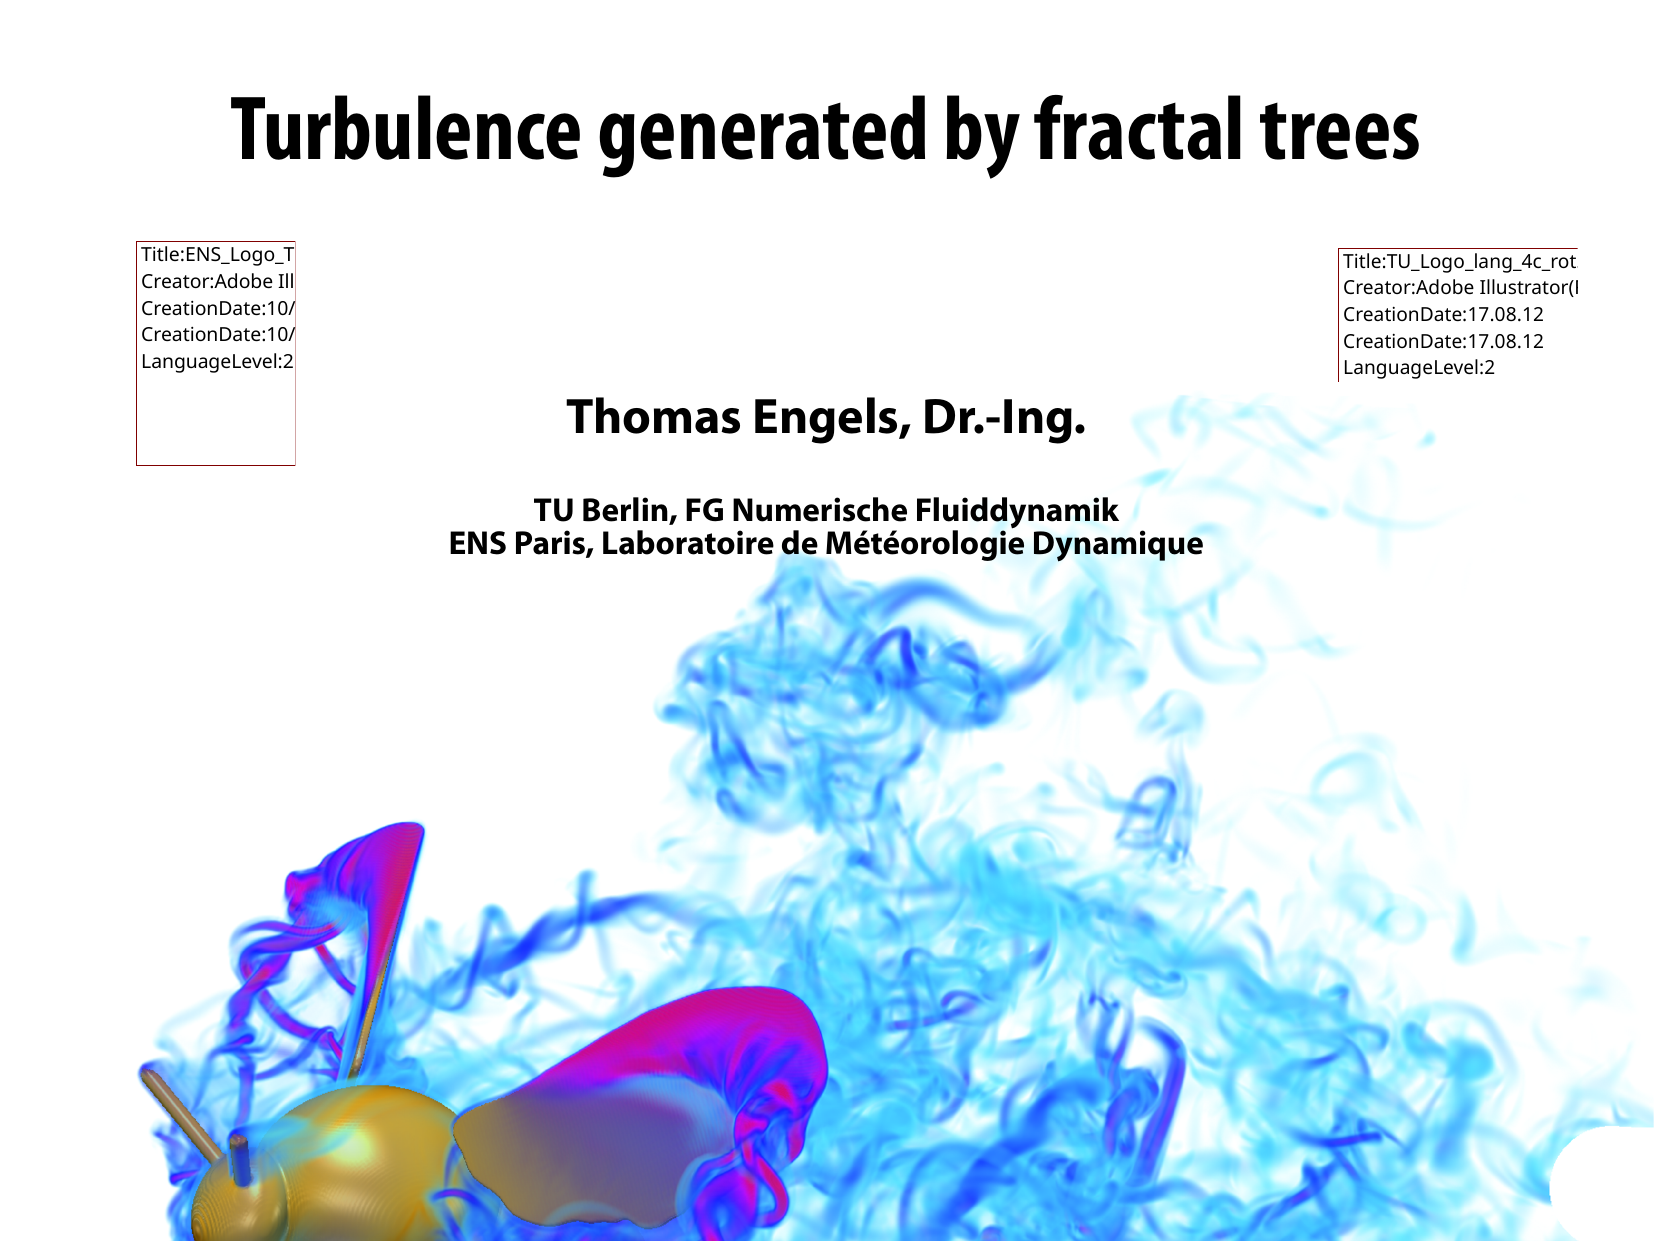

# Turbulence generated by fractal trees
Thomas Engels, Dr.-Ing.
TU Berlin, FG Numerische Fluiddynamik
ENS Paris, Laboratoire de Météorologie Dynamique